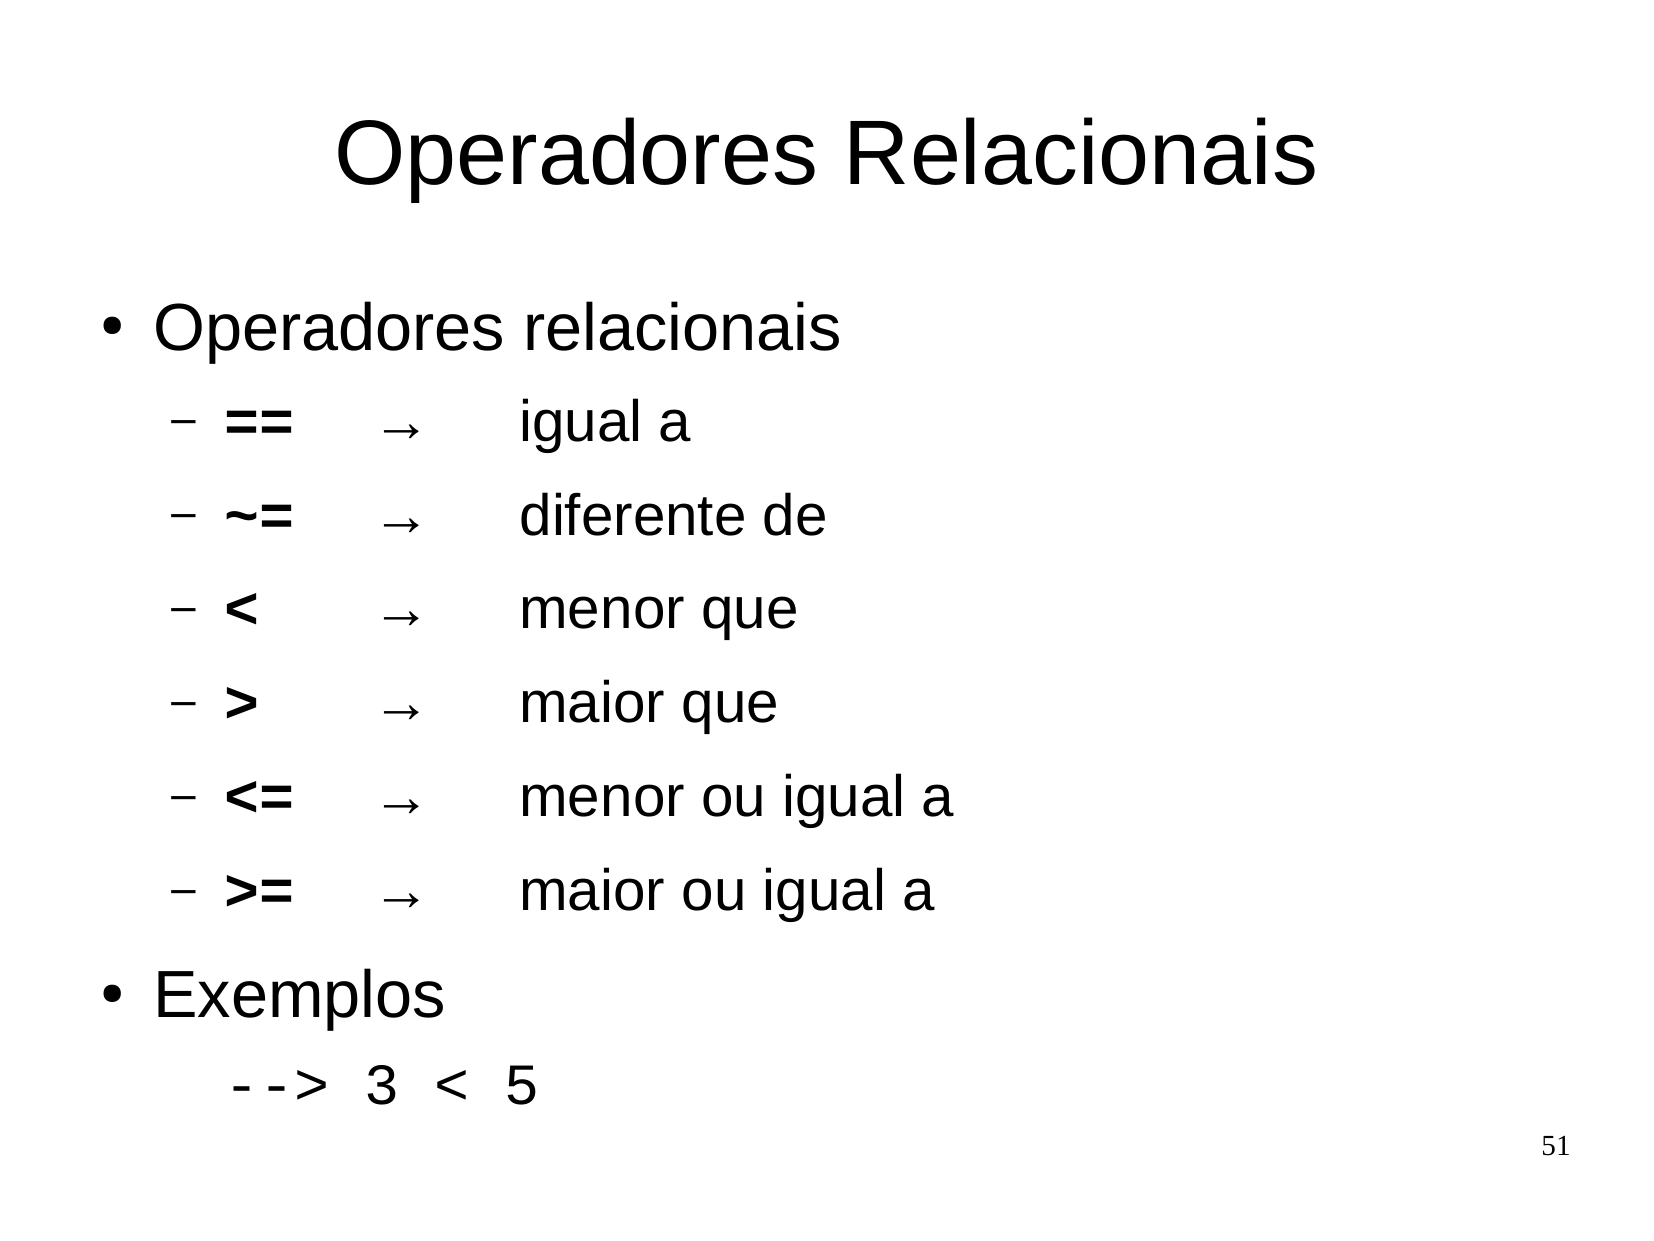

# Operadores Relacionais
Operadores relacionais
==		→		igual a
~=		→		diferente de
<		→ 	menor que
>		→		maior que
<=		→		menor ou igual a
>=		→		maior ou igual a
Exemplos
--> 3 < 5
51